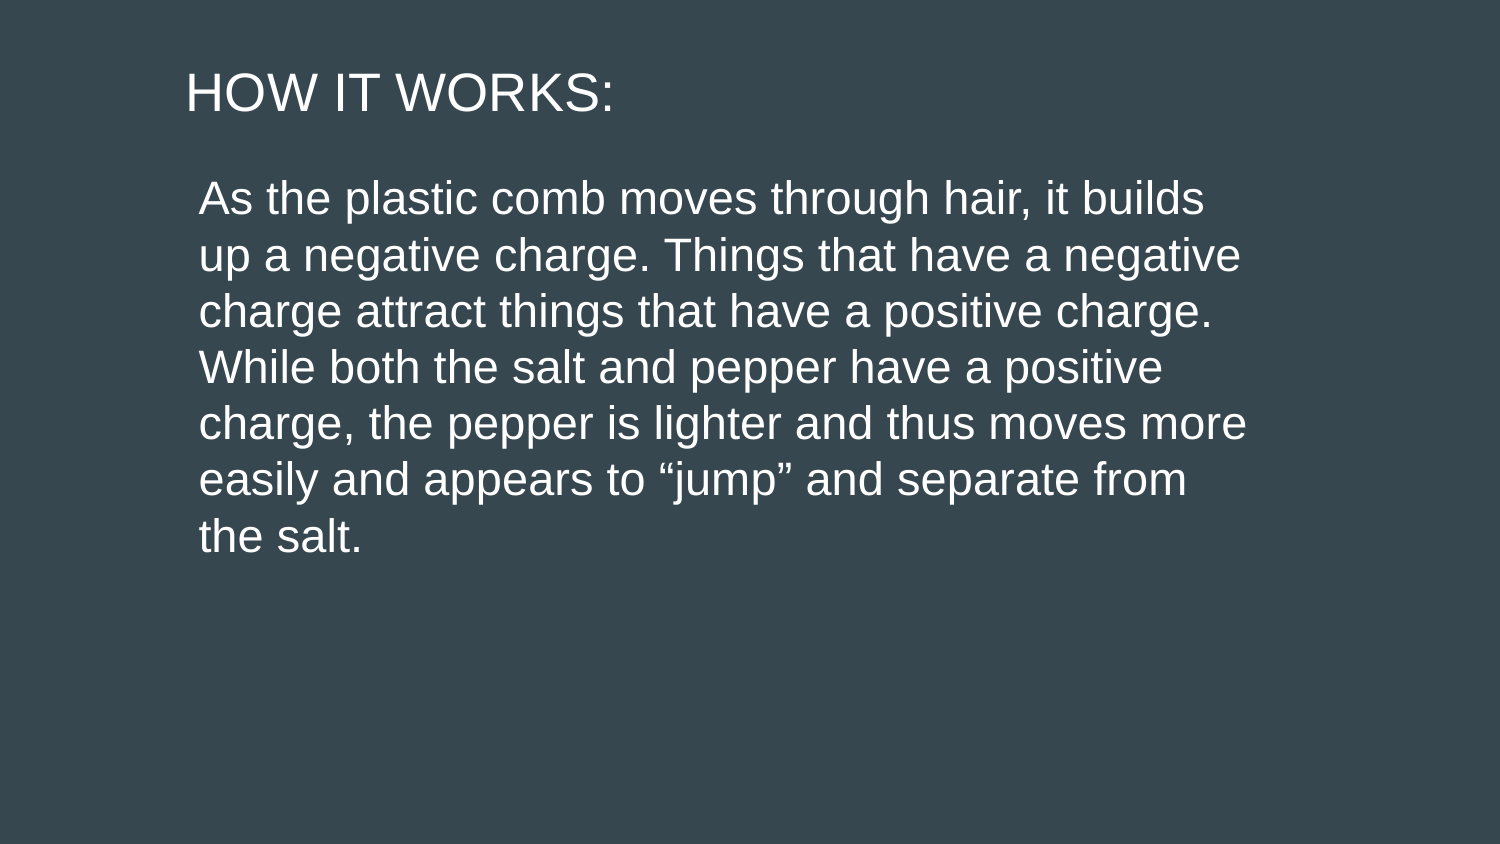

HOW IT WORKS:
As the plastic comb moves through hair, it builds up a negative charge. Things that have a negative charge attract things that have a positive charge. While both the salt and pepper have a positive charge, the pepper is lighter and thus moves more easily and appears to “jump” and separate from the salt.